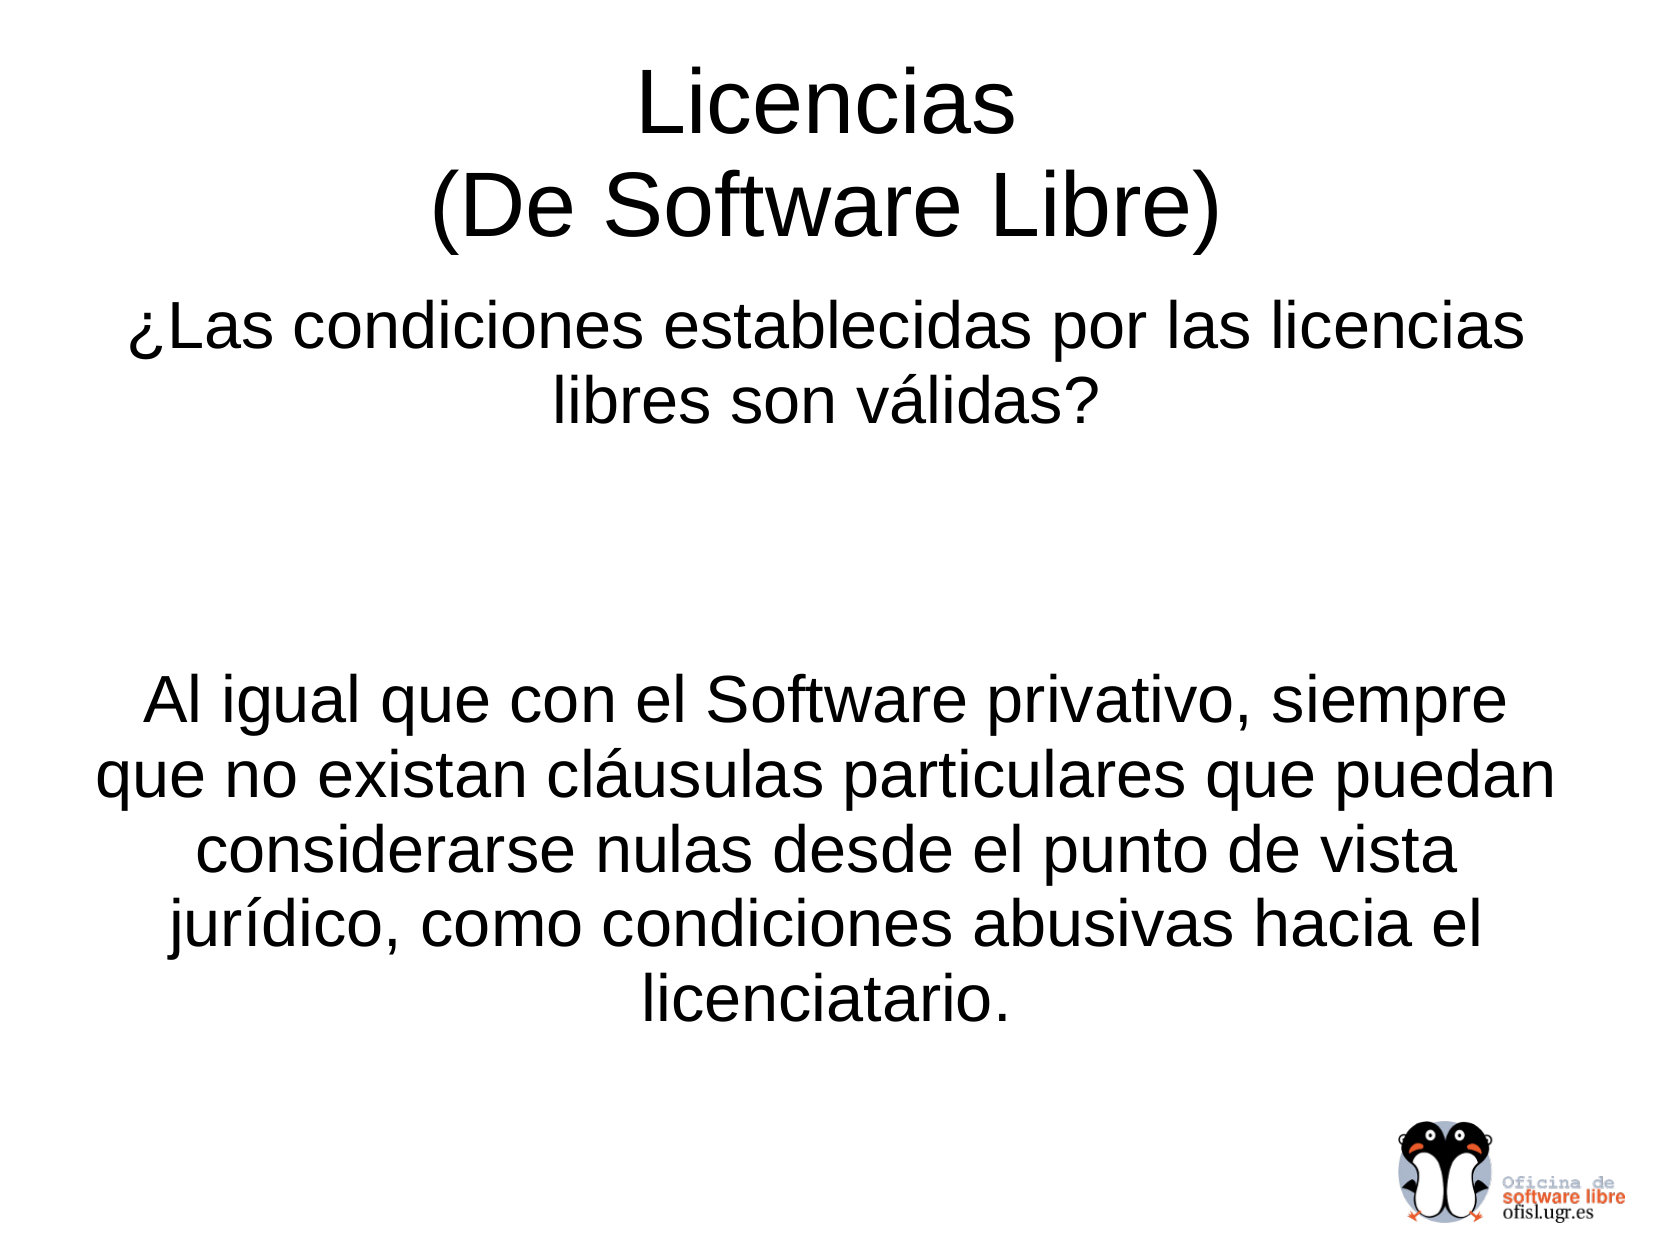

# Licencias (De Software Libre)
¿Las condiciones establecidas por las licencias libres son válidas?
Al igual que con el Software privativo, siempre que no existan cláusulas particulares que puedan considerarse nulas desde el punto de vista jurídico, como condiciones abusivas hacia el licenciatario.